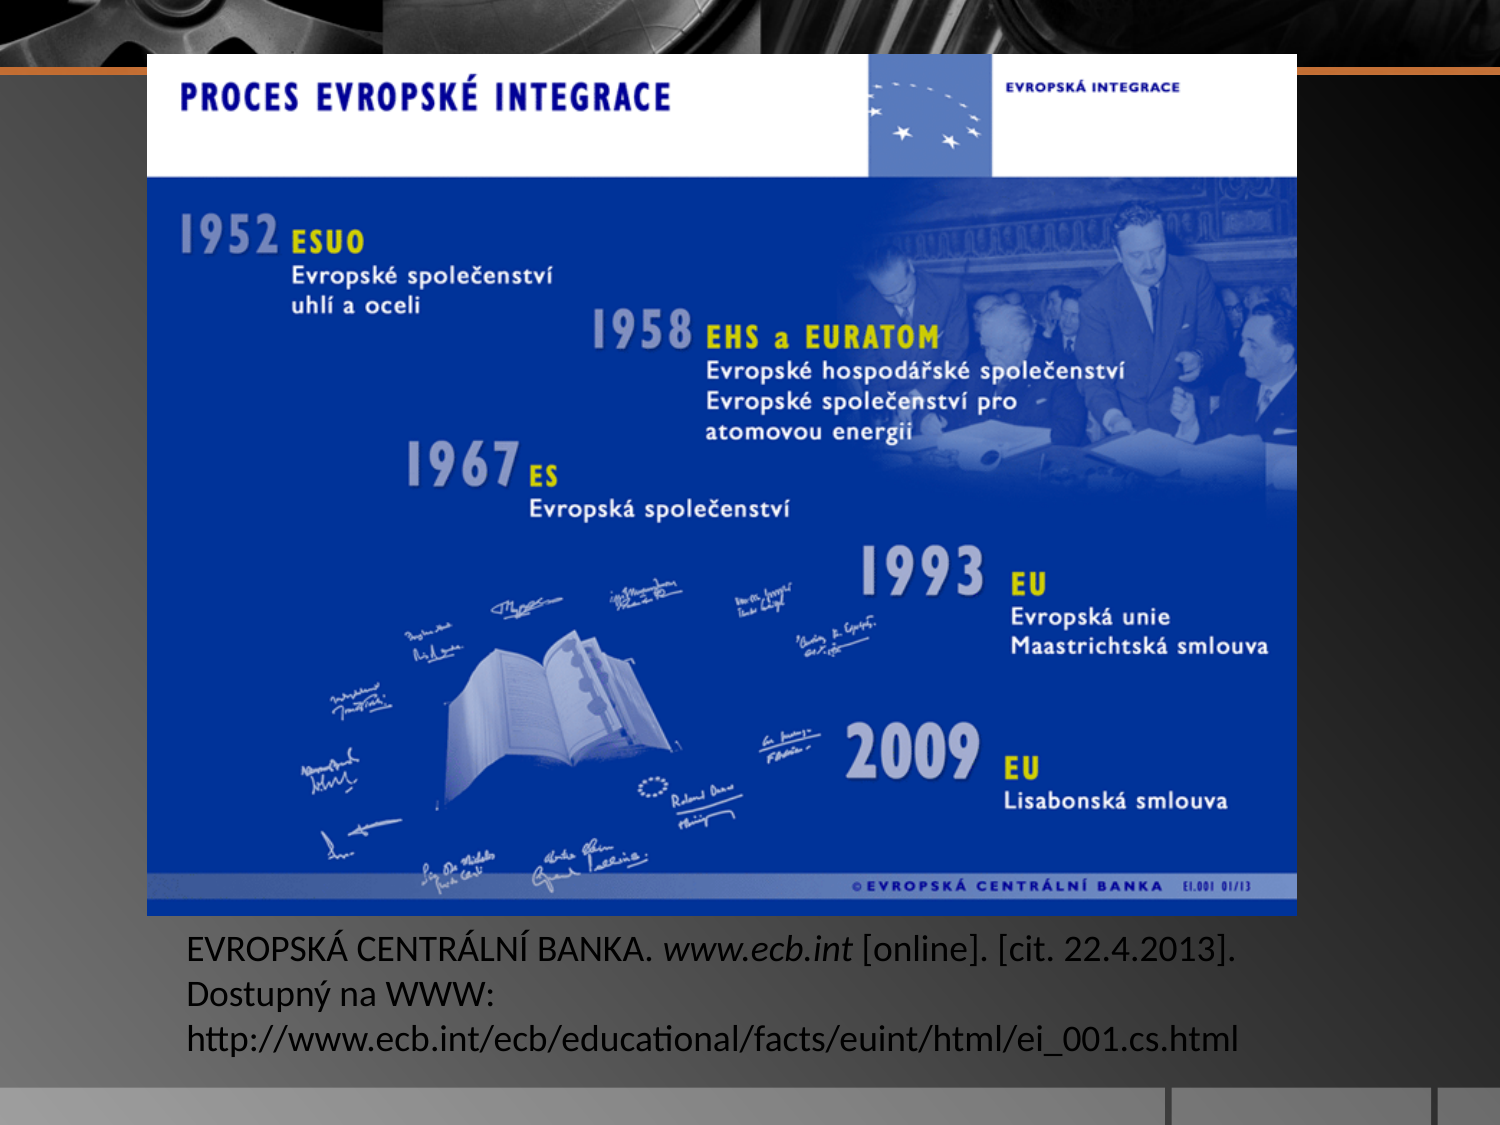

#
EVROPSKÁ CENTRÁLNÍ BANKA. www.ecb.int [online]. [cit. 22.4.2013]. Dostupný na WWW: http://www.ecb.int/ecb/educational/facts/euint/html/ei_001.cs.html